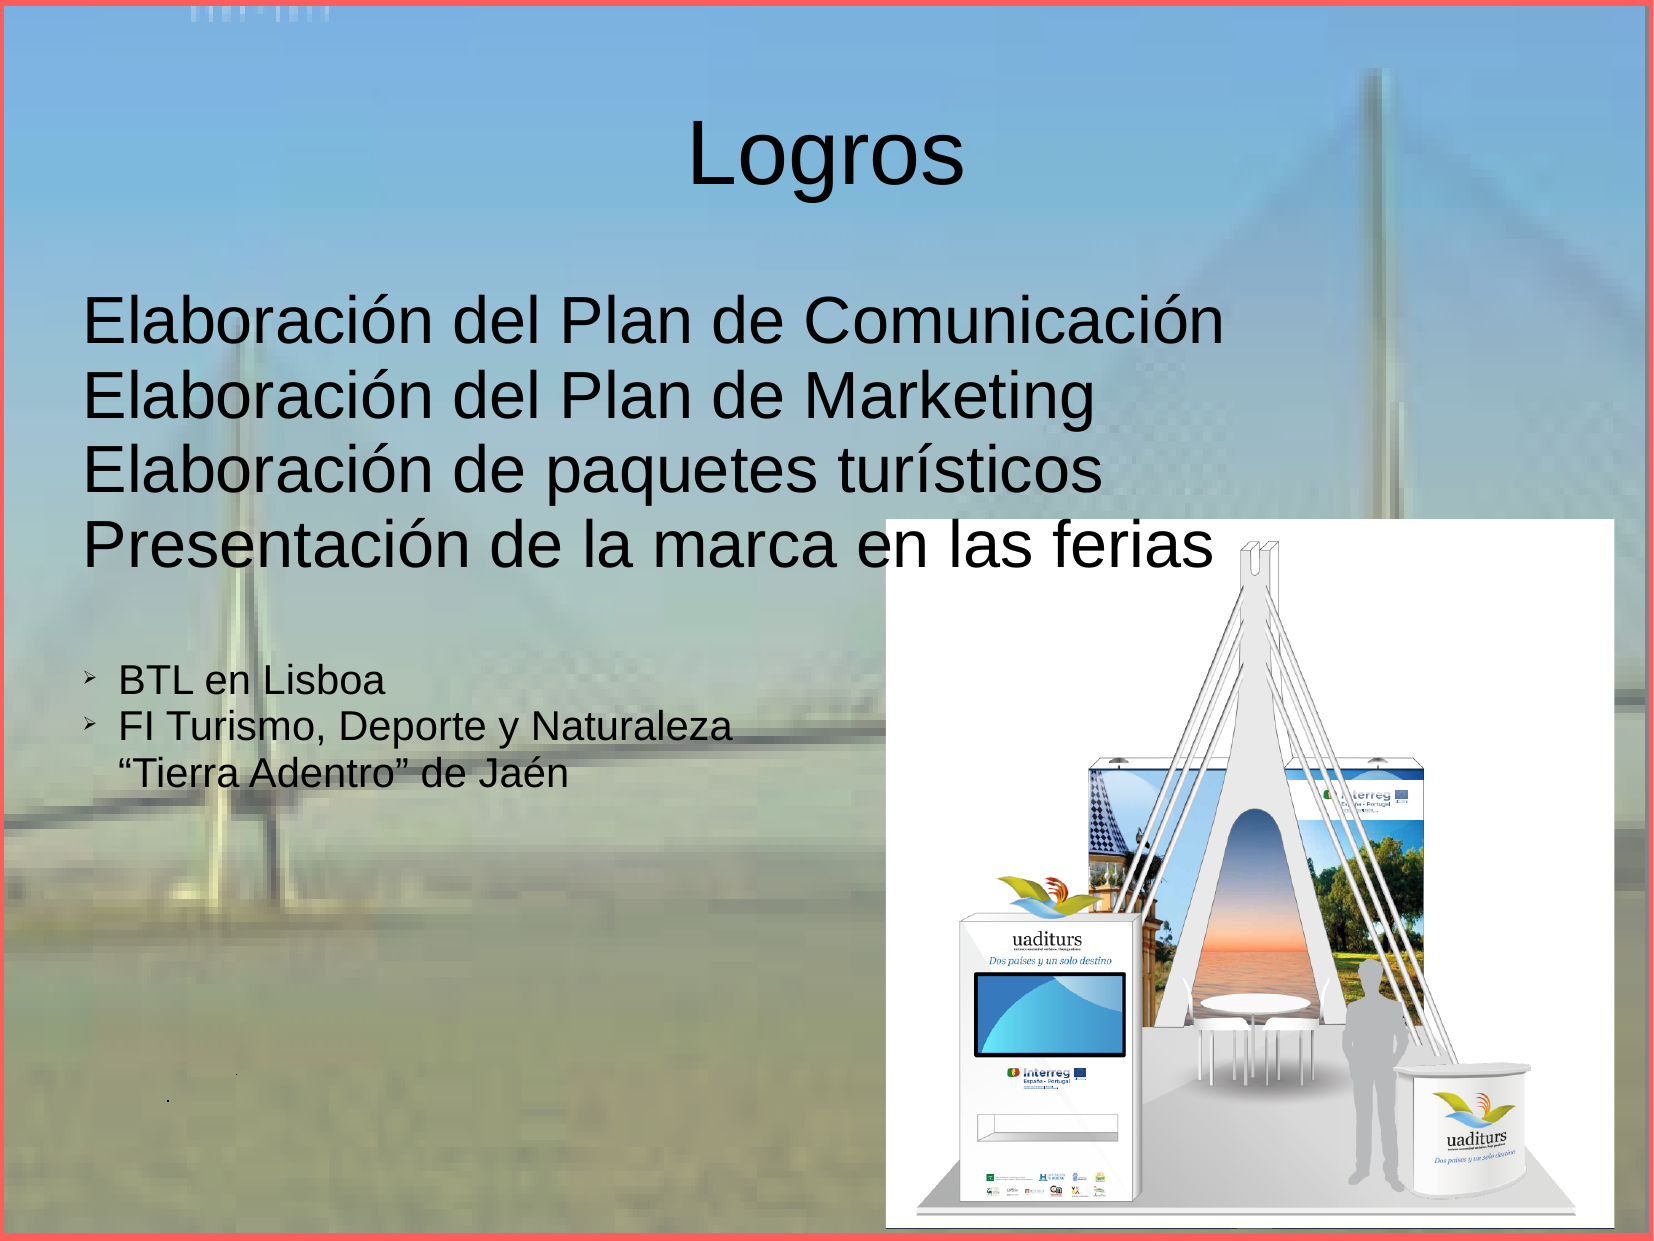

# Logros
Elaboración del Plan de Comunicación
Elaboración del Plan de Marketing
Elaboración de paquetes turísticos
Presentación de la marca en las ferias
BTL en Lisboa
FI Turismo, Deporte y Naturaleza
“Tierra Adentro” de Jaén